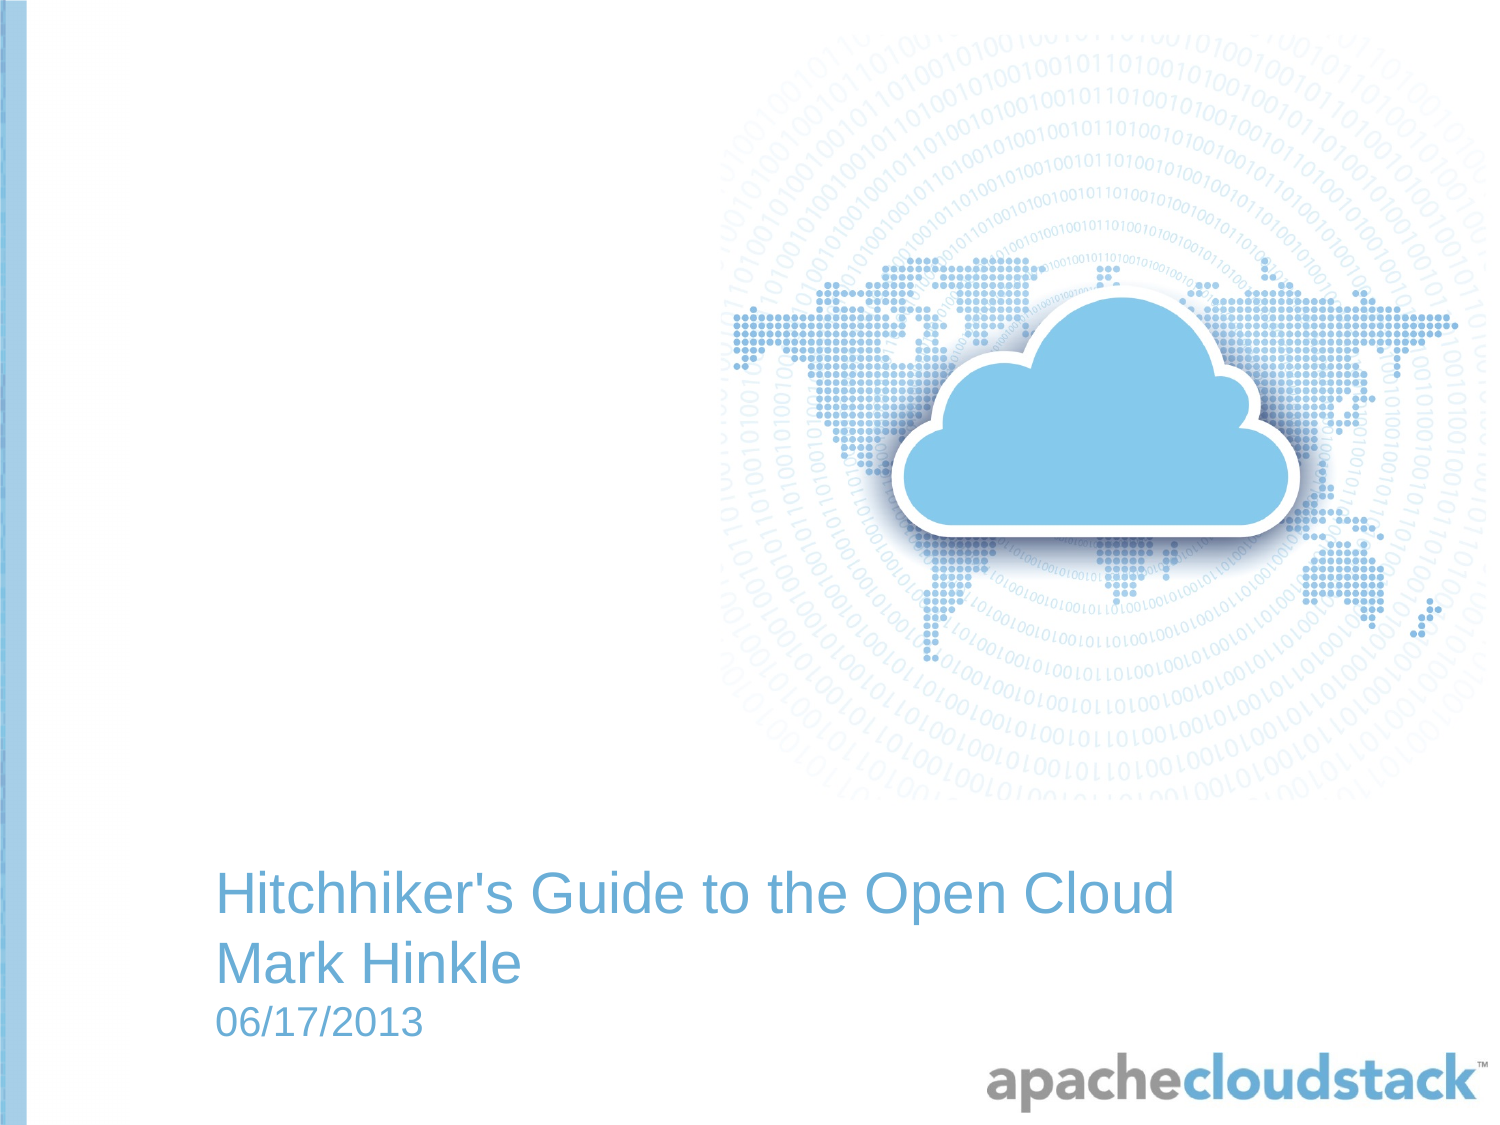

Hitchhiker's Guide to the Open Cloud
Mark Hinkle
06/17/2013